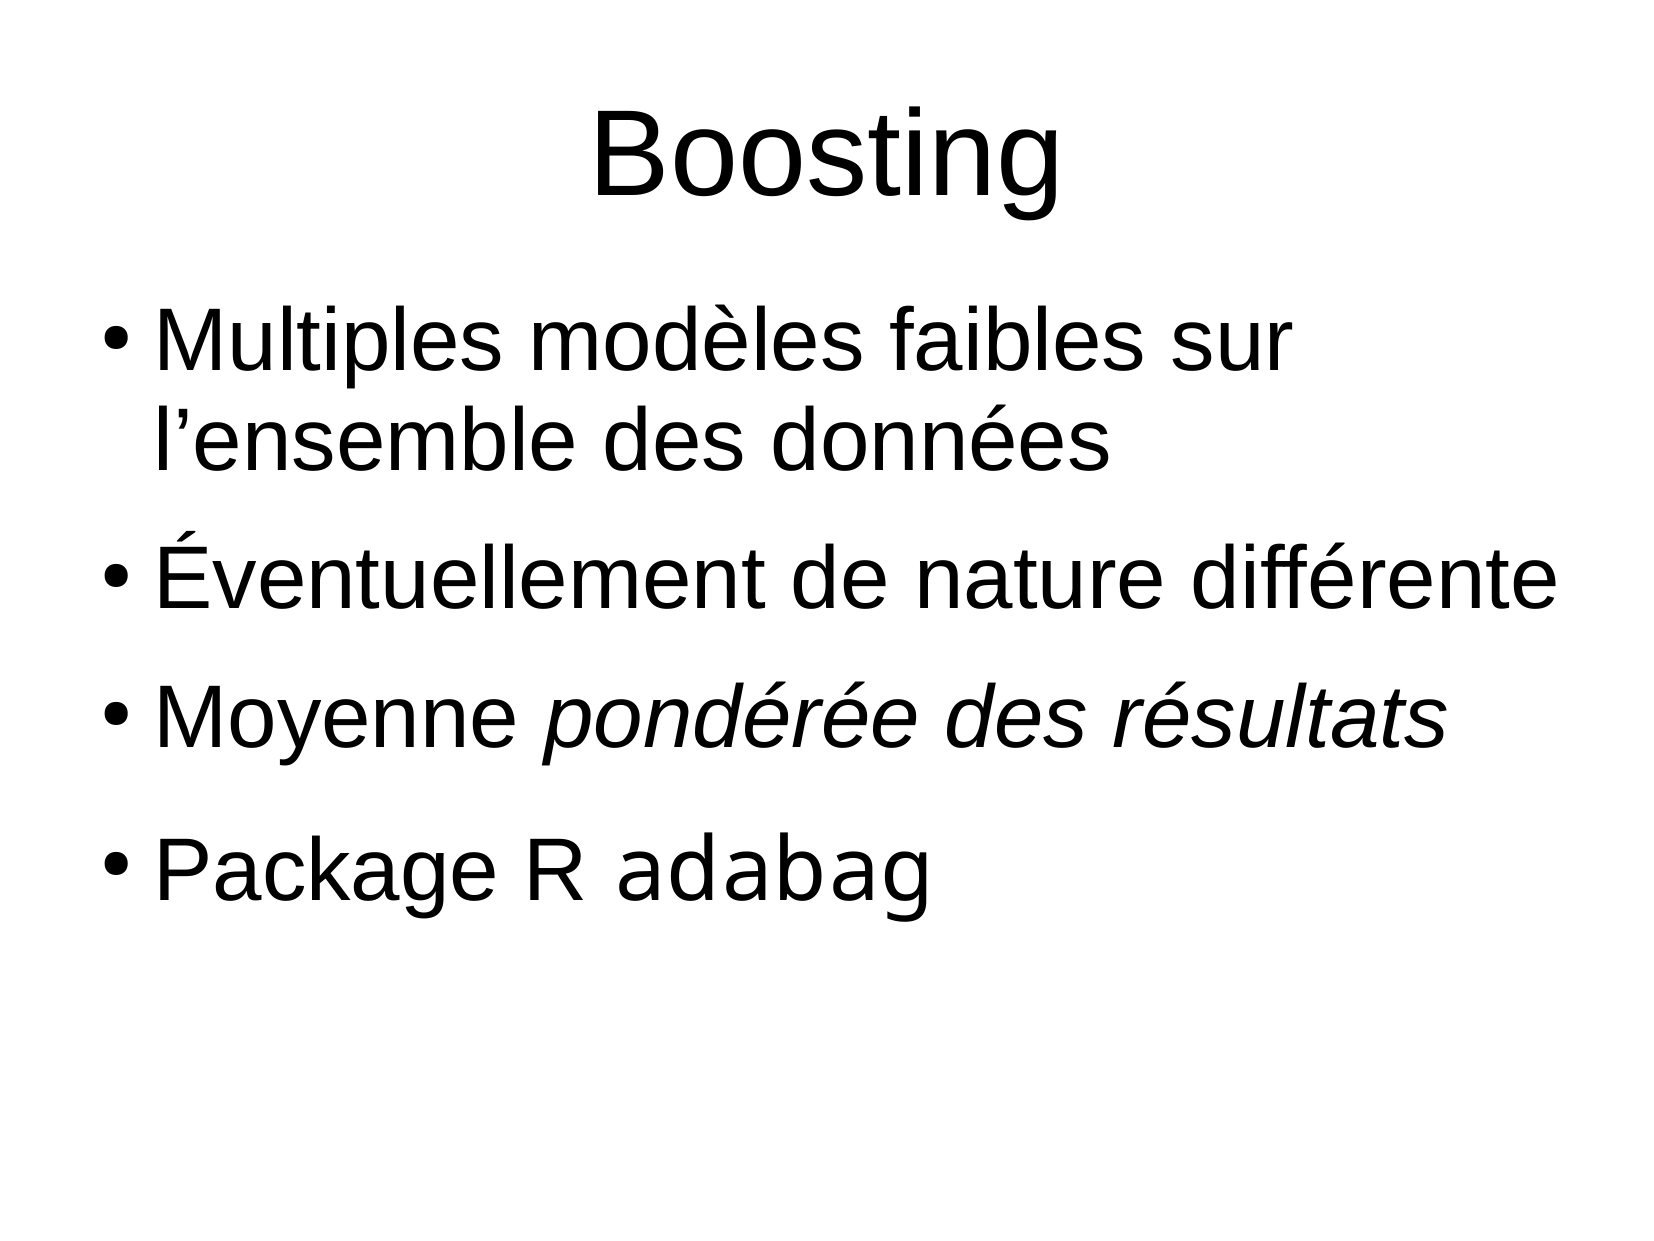

# Boosting
Multiples modèles faibles sur l’ensemble des données
Éventuellement de nature différente
Moyenne pondérée des résultats
Package R adabag